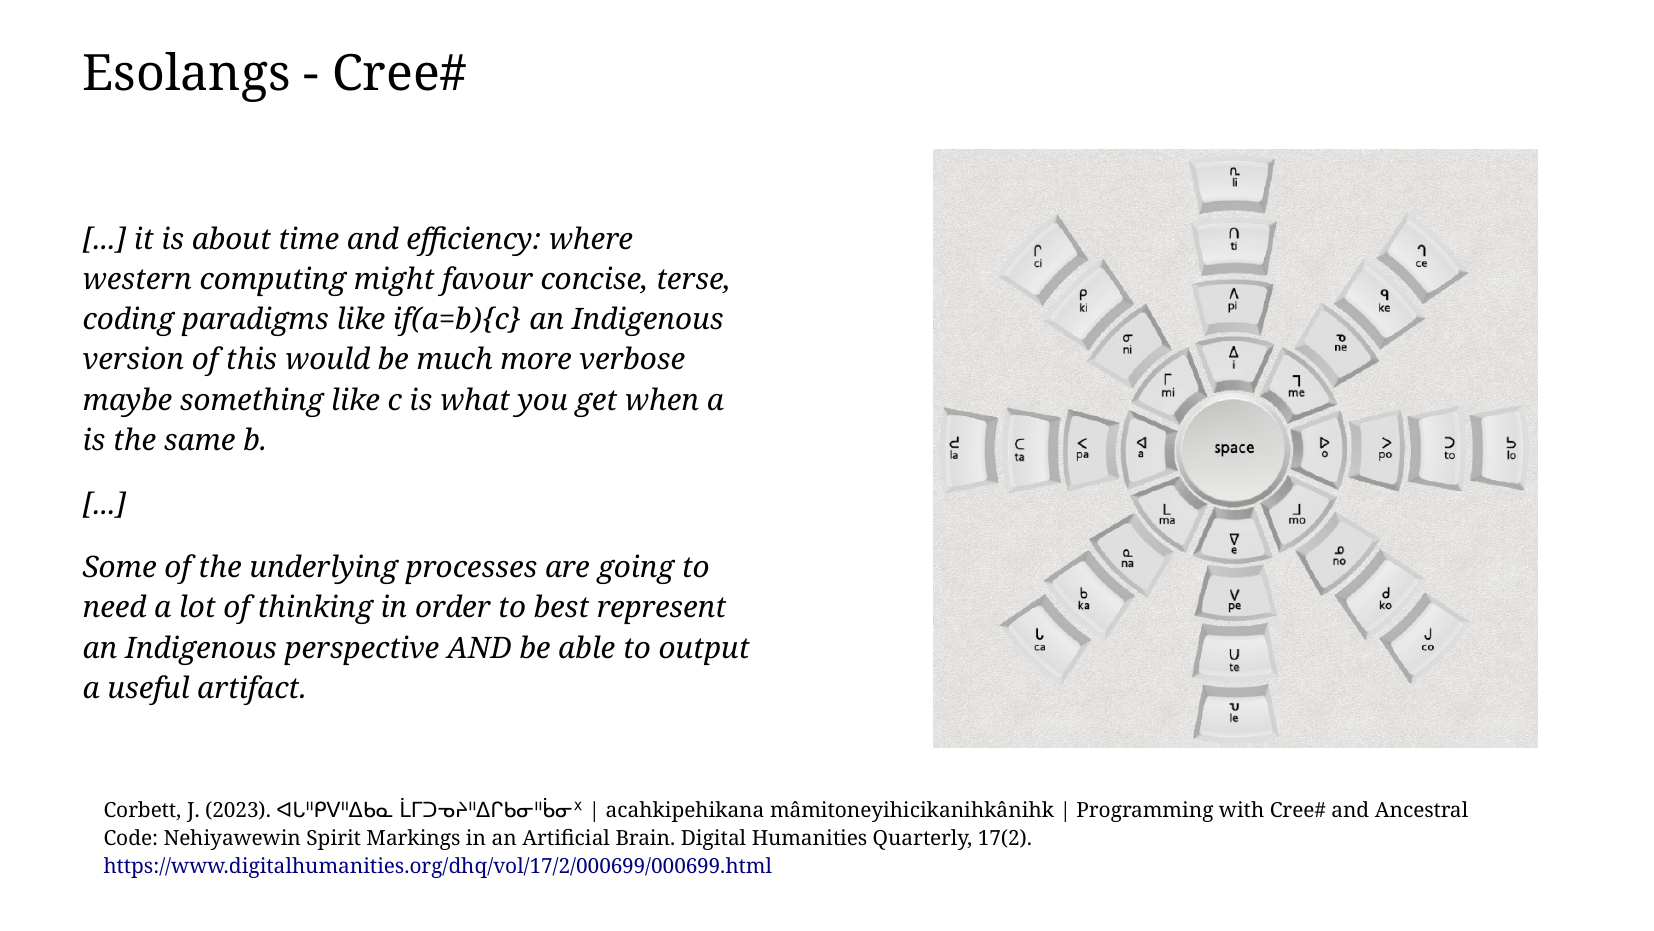

# Esolangs - Cree#
[...] it is about time and efficiency: where western computing might favour concise, terse, coding paradigms like if(a=b){c} an Indigenous version of this would be much more verbose maybe something like c is what you get when a is the same b.
[...]
Some of the underlying processes are going to need a lot of thinking in order to best represent an Indigenous perspective AND be able to output a useful artifact.
Corbett, J. (2023). ᐊᒐᐦᑭᐯᐦᐃᑲᓇ ᒫᒥᑐᓀᔨᐦᐃᒋᑲᓂᐦᑳᓂᕽ | acahkipehikana mâmitoneyihicikanihkânihk | Programming with Cree# and Ancestral Code: Nehiyawewin Spirit Markings in an Artificial Brain. Digital Humanities Quarterly, 17(2). https://www.digitalhumanities.org/dhq/vol/17/2/000699/000699.html